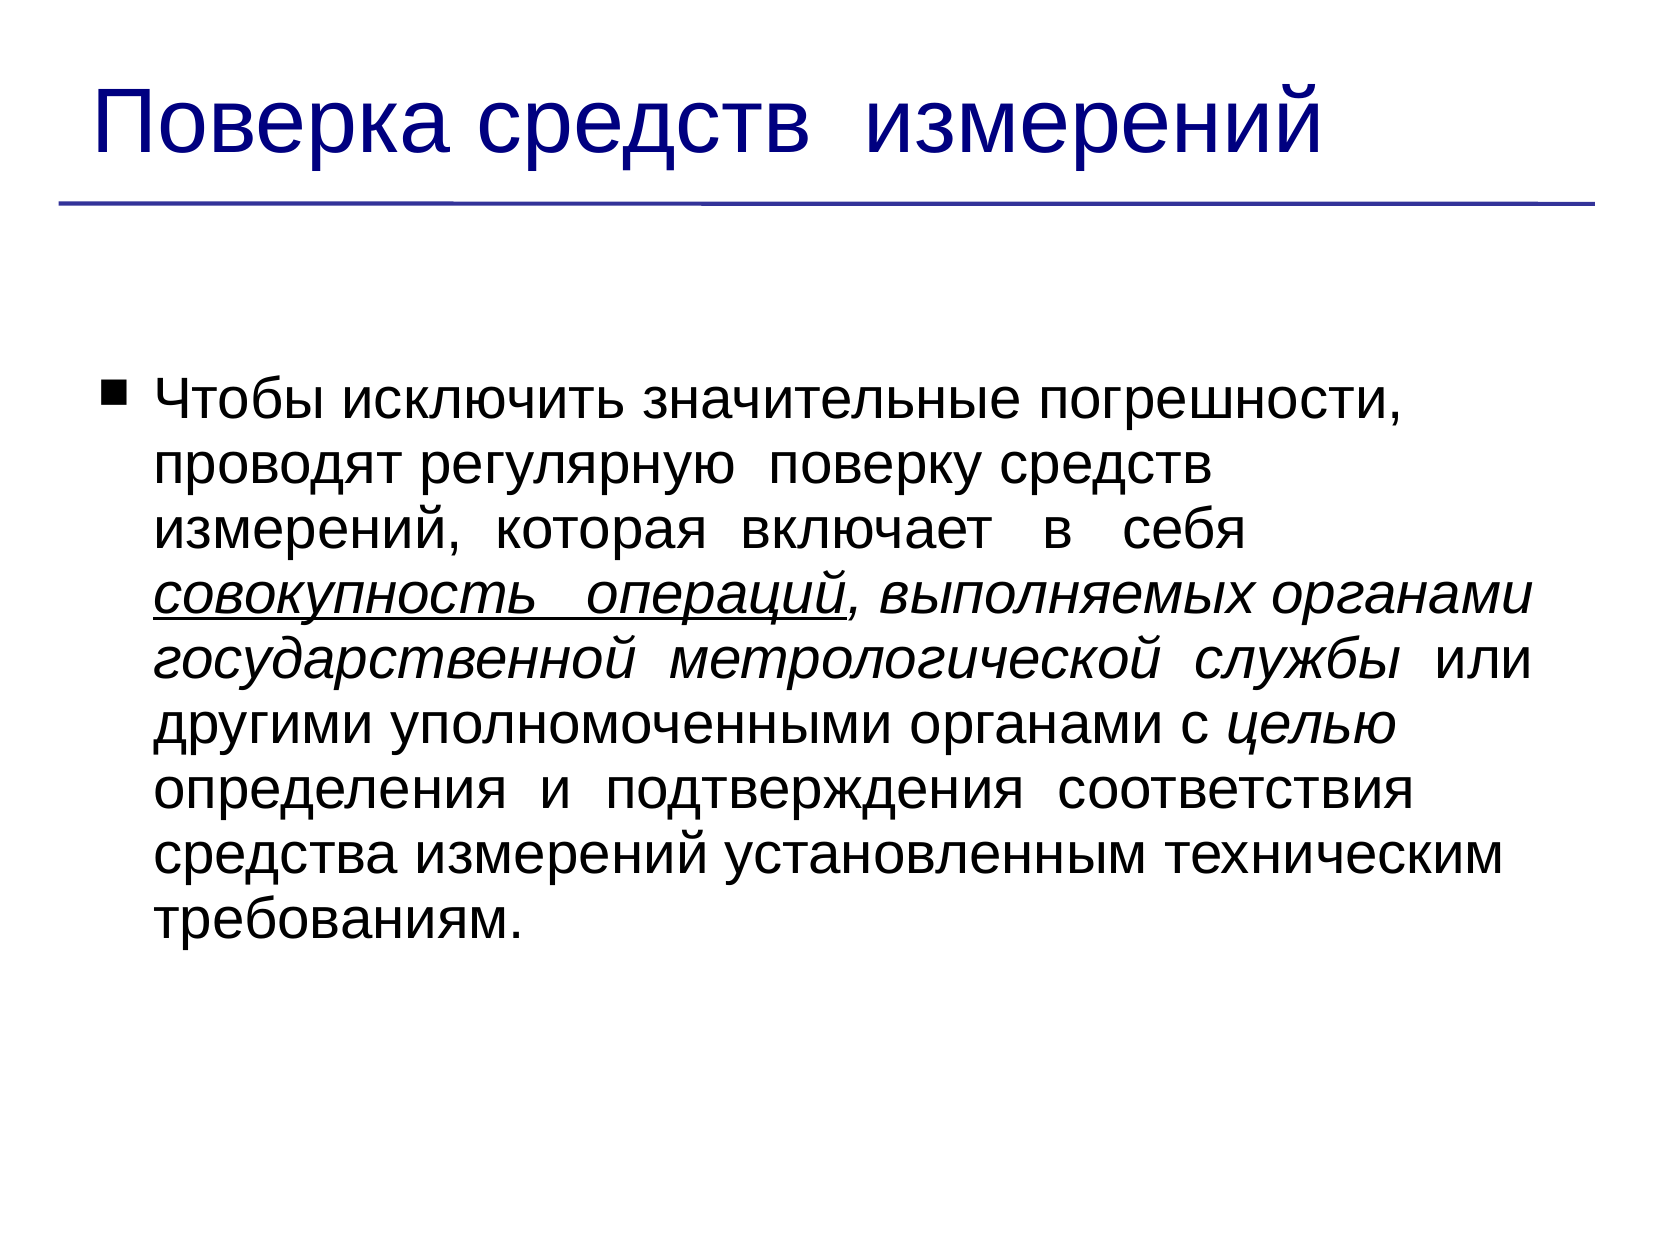

# Поверка средств измерений
Чтобы исключить значительные погрешности, проводят регулярную поверку средств измерений, которая включает в себя совокупность операций, выполняемых органами государственной метрологической службы или другими уполномоченными органами с целью определения и подтверждения соответствия средства измерений установленным техническим требованиям.